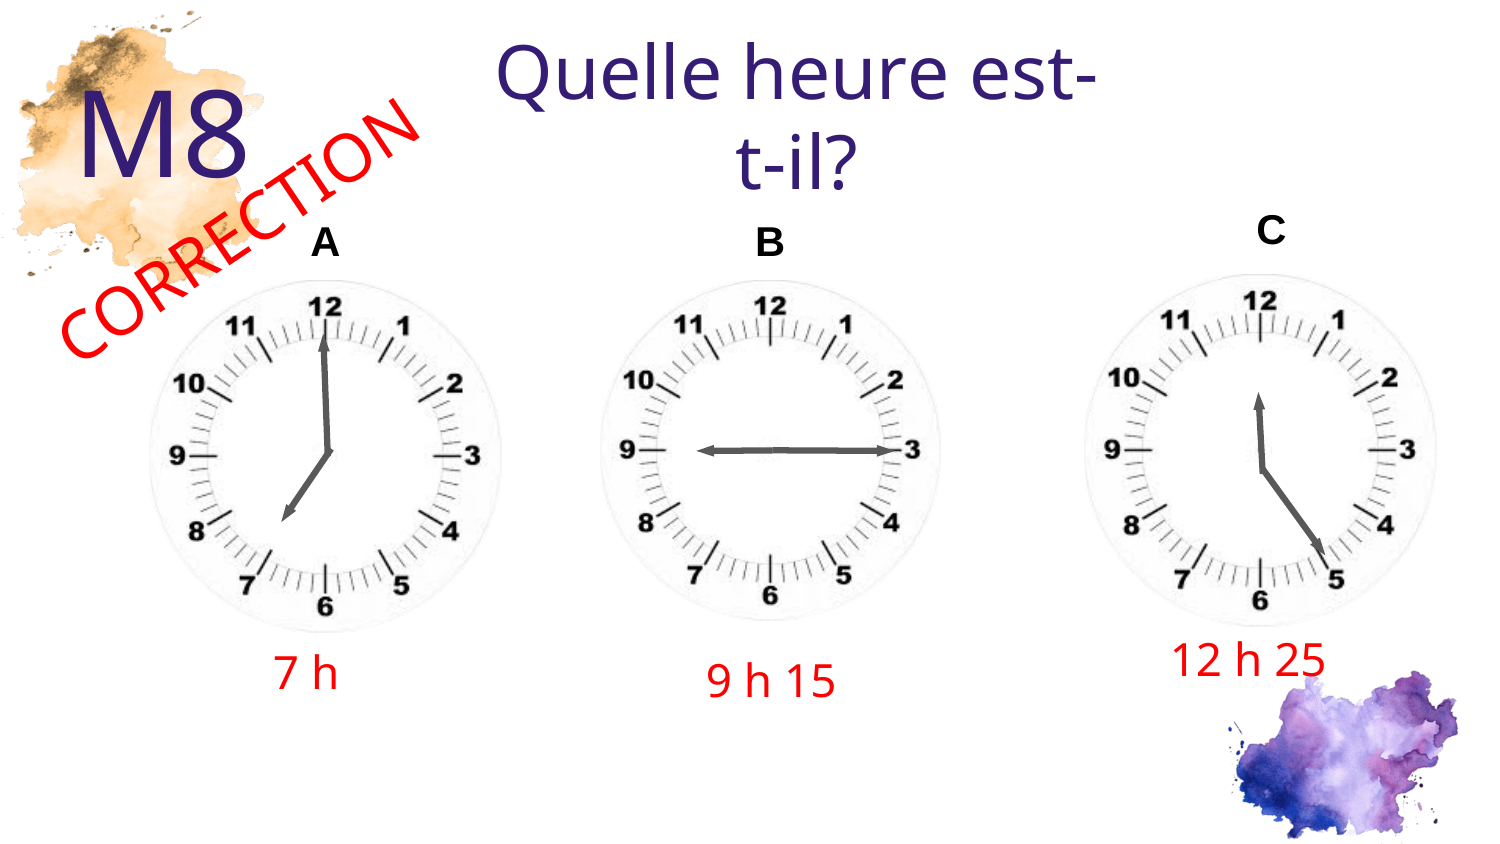

Quelle heure est-t-il?
M8
CORRECTION
C
A
B
12 h 25
 7 h
 9 h 15